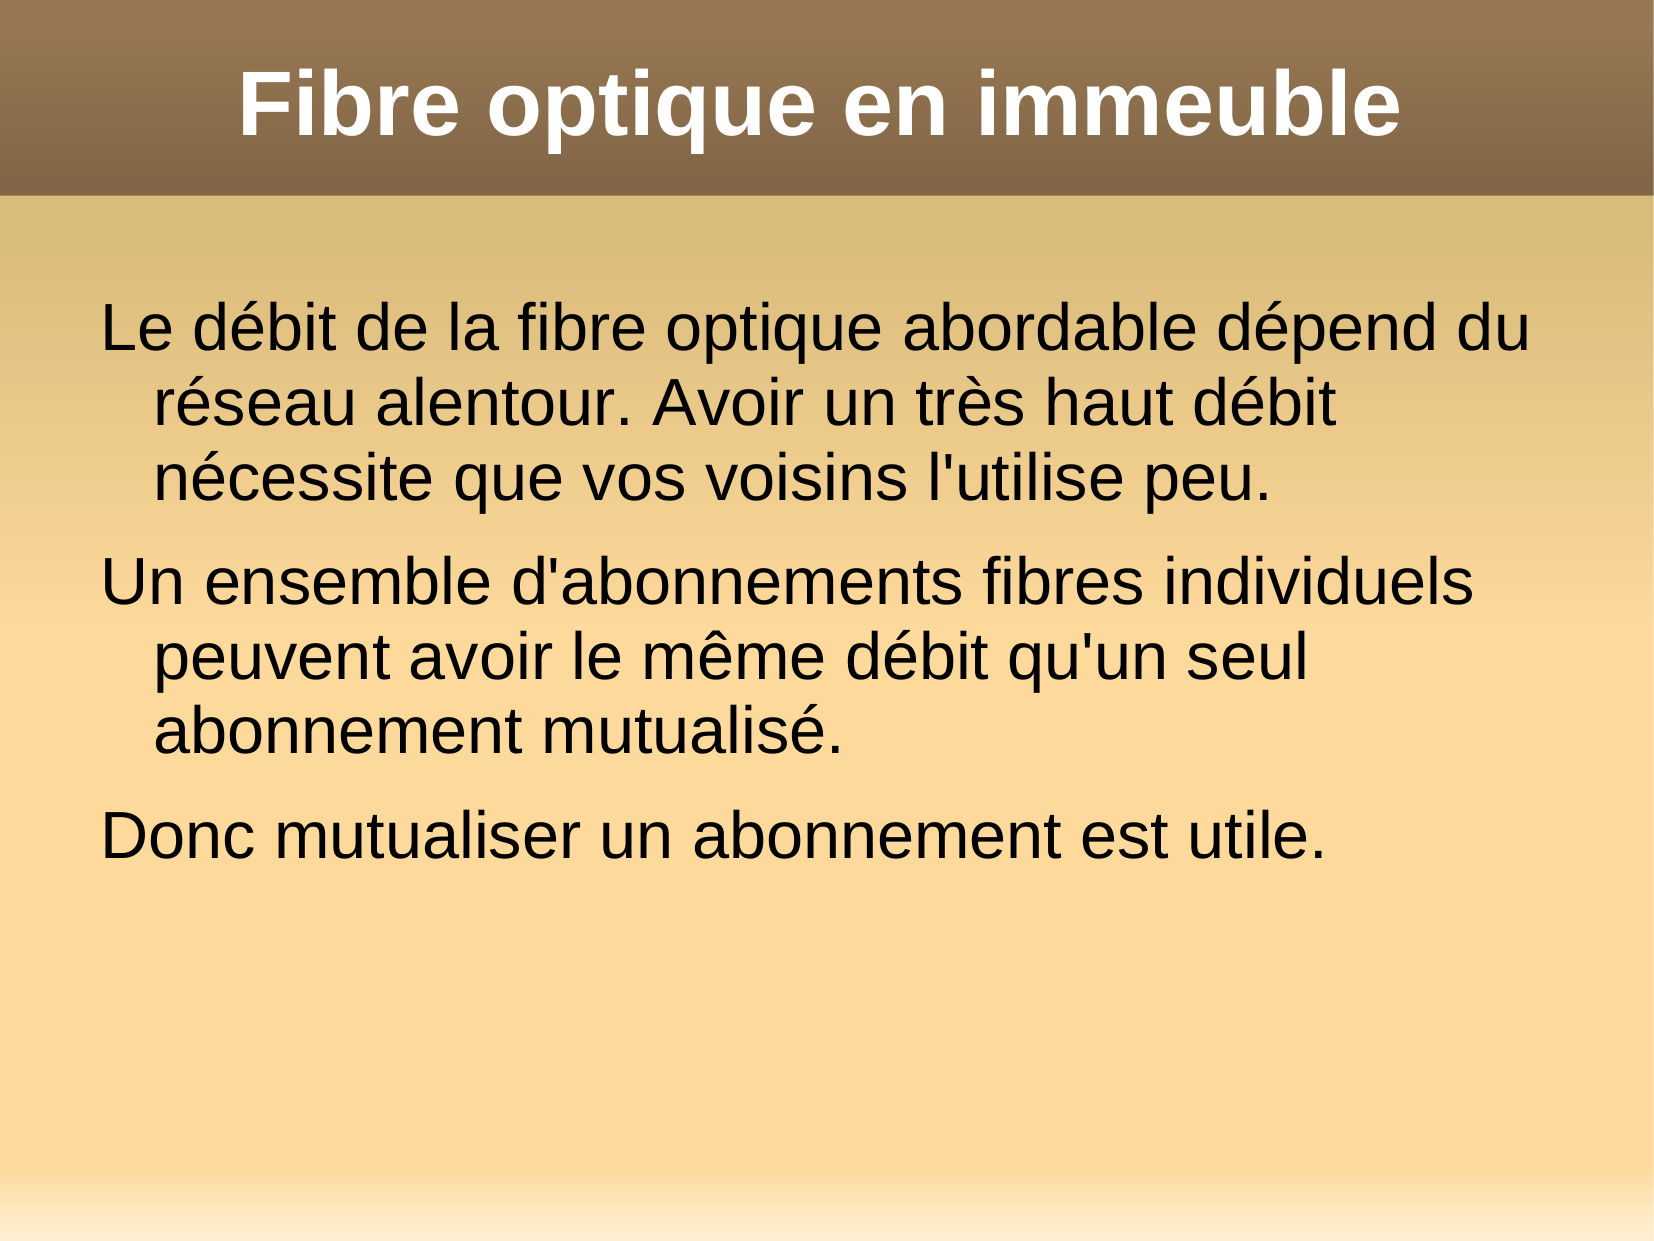

# Fibre optique en immeuble
Le débit de la fibre optique abordable dépend du réseau alentour. Avoir un très haut débit nécessite que vos voisins l'utilise peu.
Un ensemble d'abonnements fibres individuels peuvent avoir le même débit qu'un seul abonnement mutualisé.
Donc mutualiser un abonnement est utile.